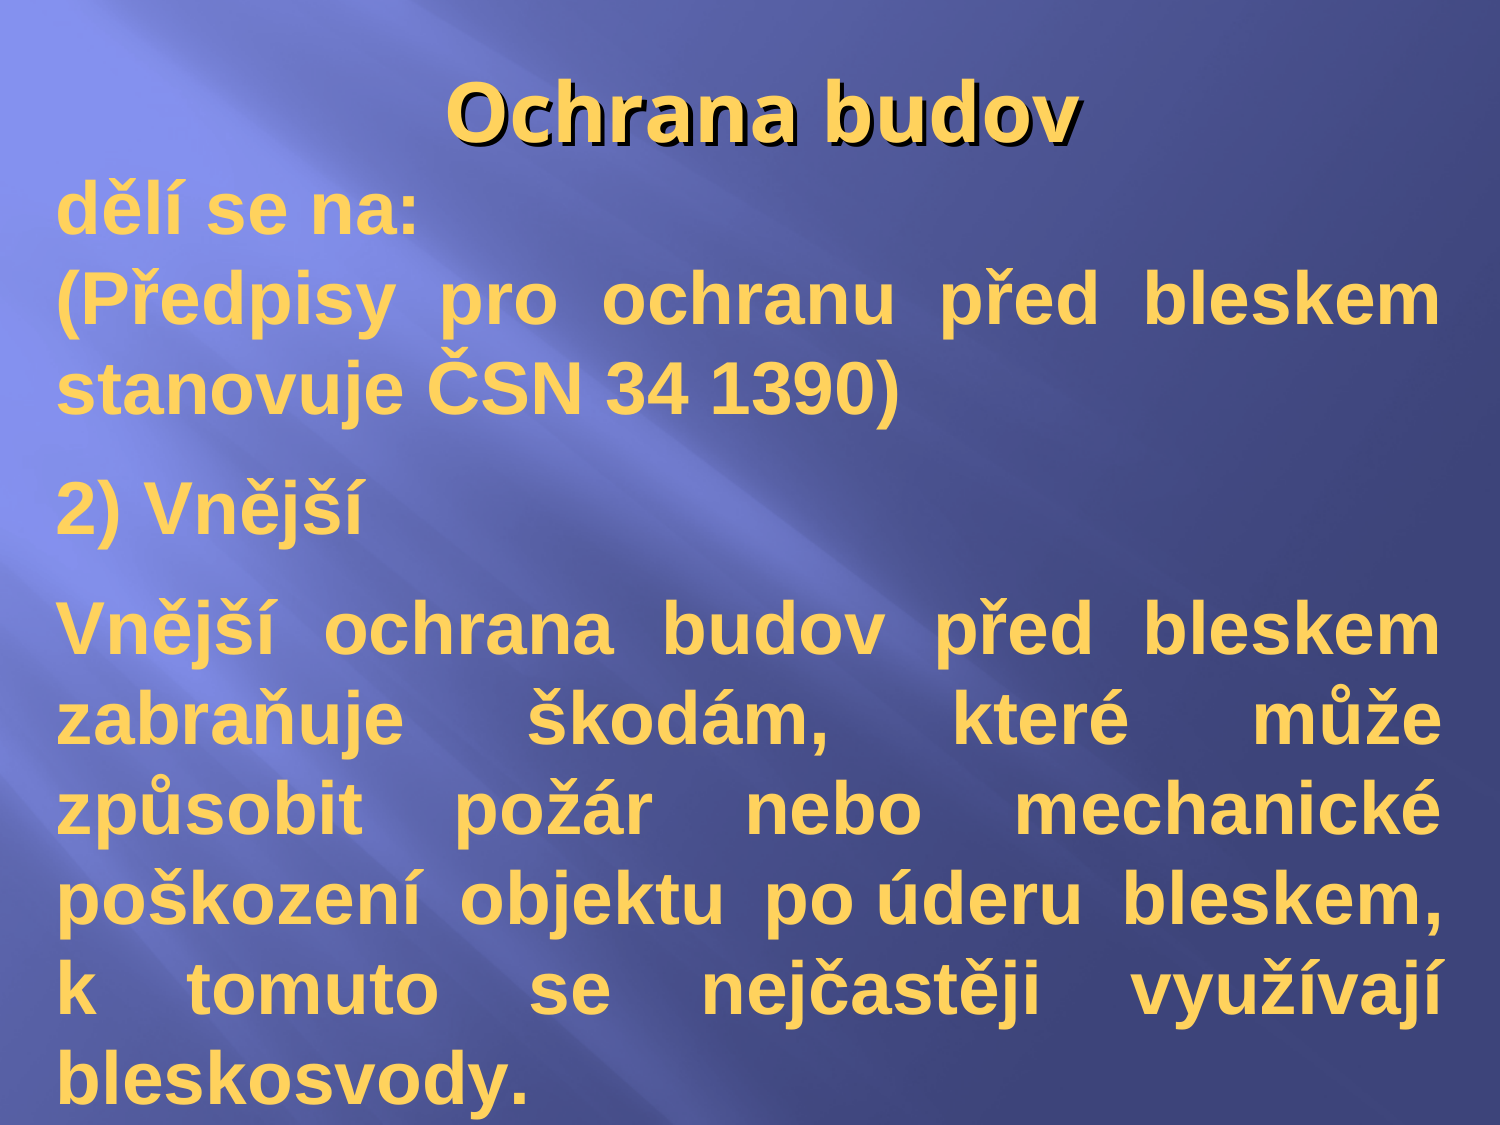

# Ochrana budov
dělí se na:
(Předpisy pro ochranu před bleskem stanovuje ČSN 34 1390)
2) Vnější
Vnější ochrana budov před bleskem zabraňuje škodám, které může způsobit požár nebo mechanické poškození objektu po úderu bleskem, k tomuto se nejčastěji využívají bleskosvody.